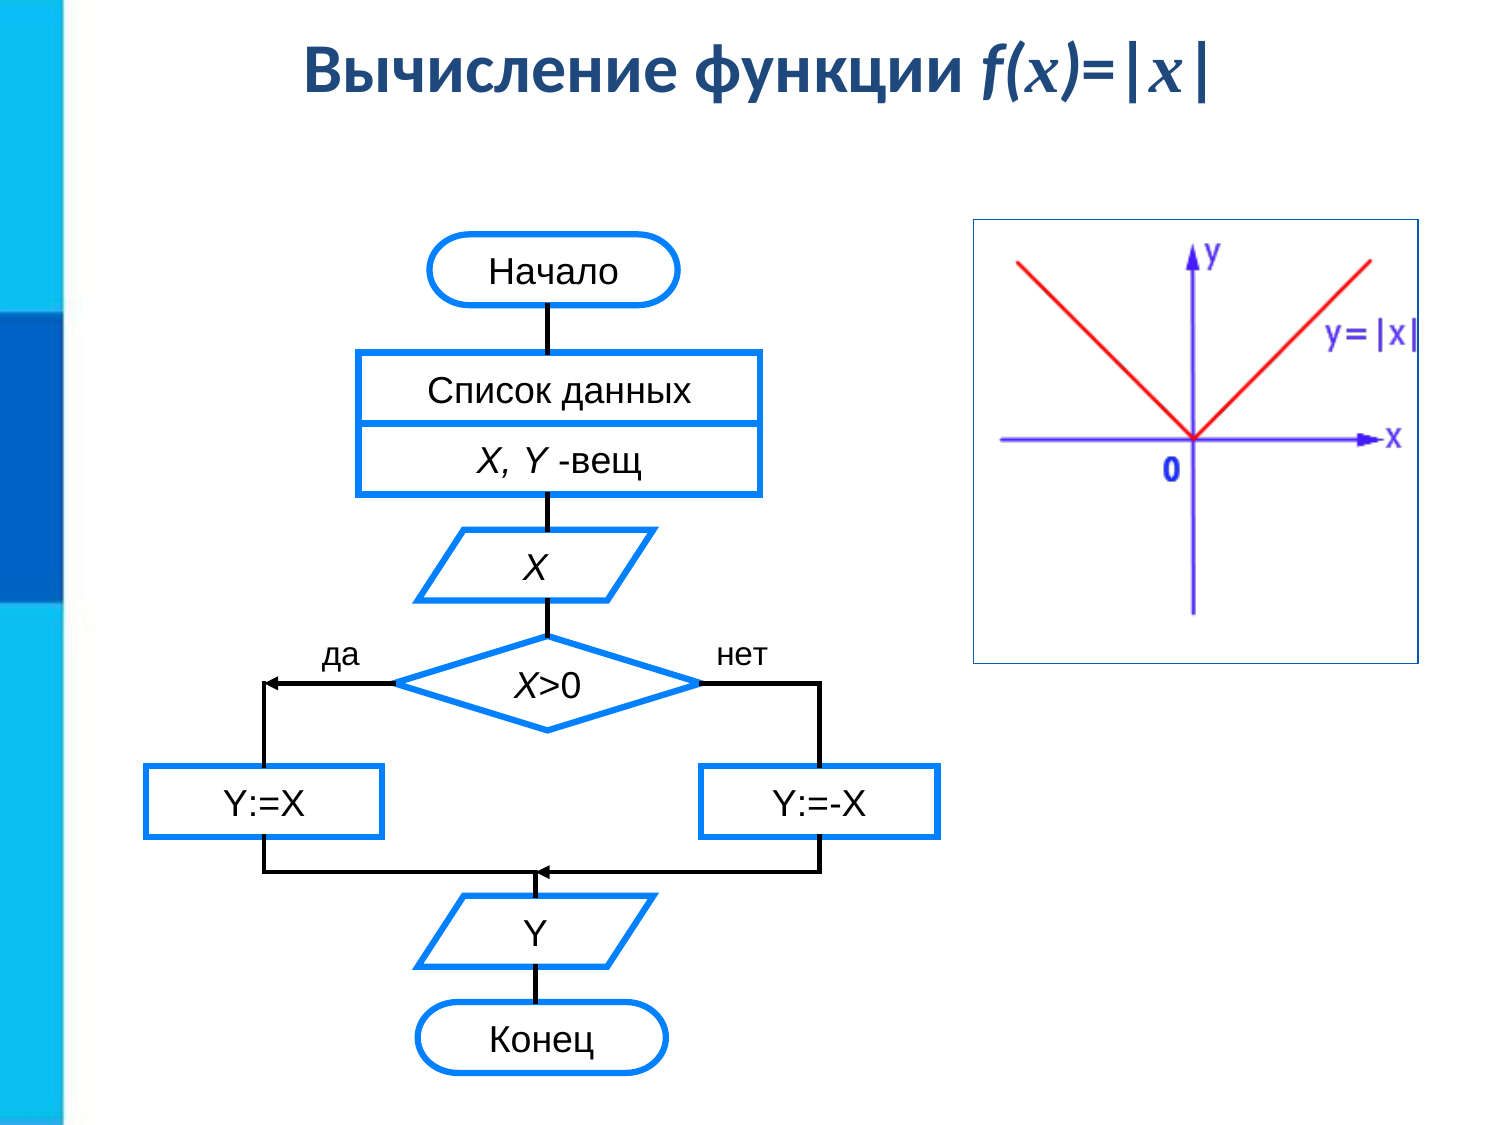

Вычисление функции f(x)=|x|
Начало
Список данных
X, Y -вещ
Х
да
нет
Х>0
Y:=X
Y:=-X
Y
Конец